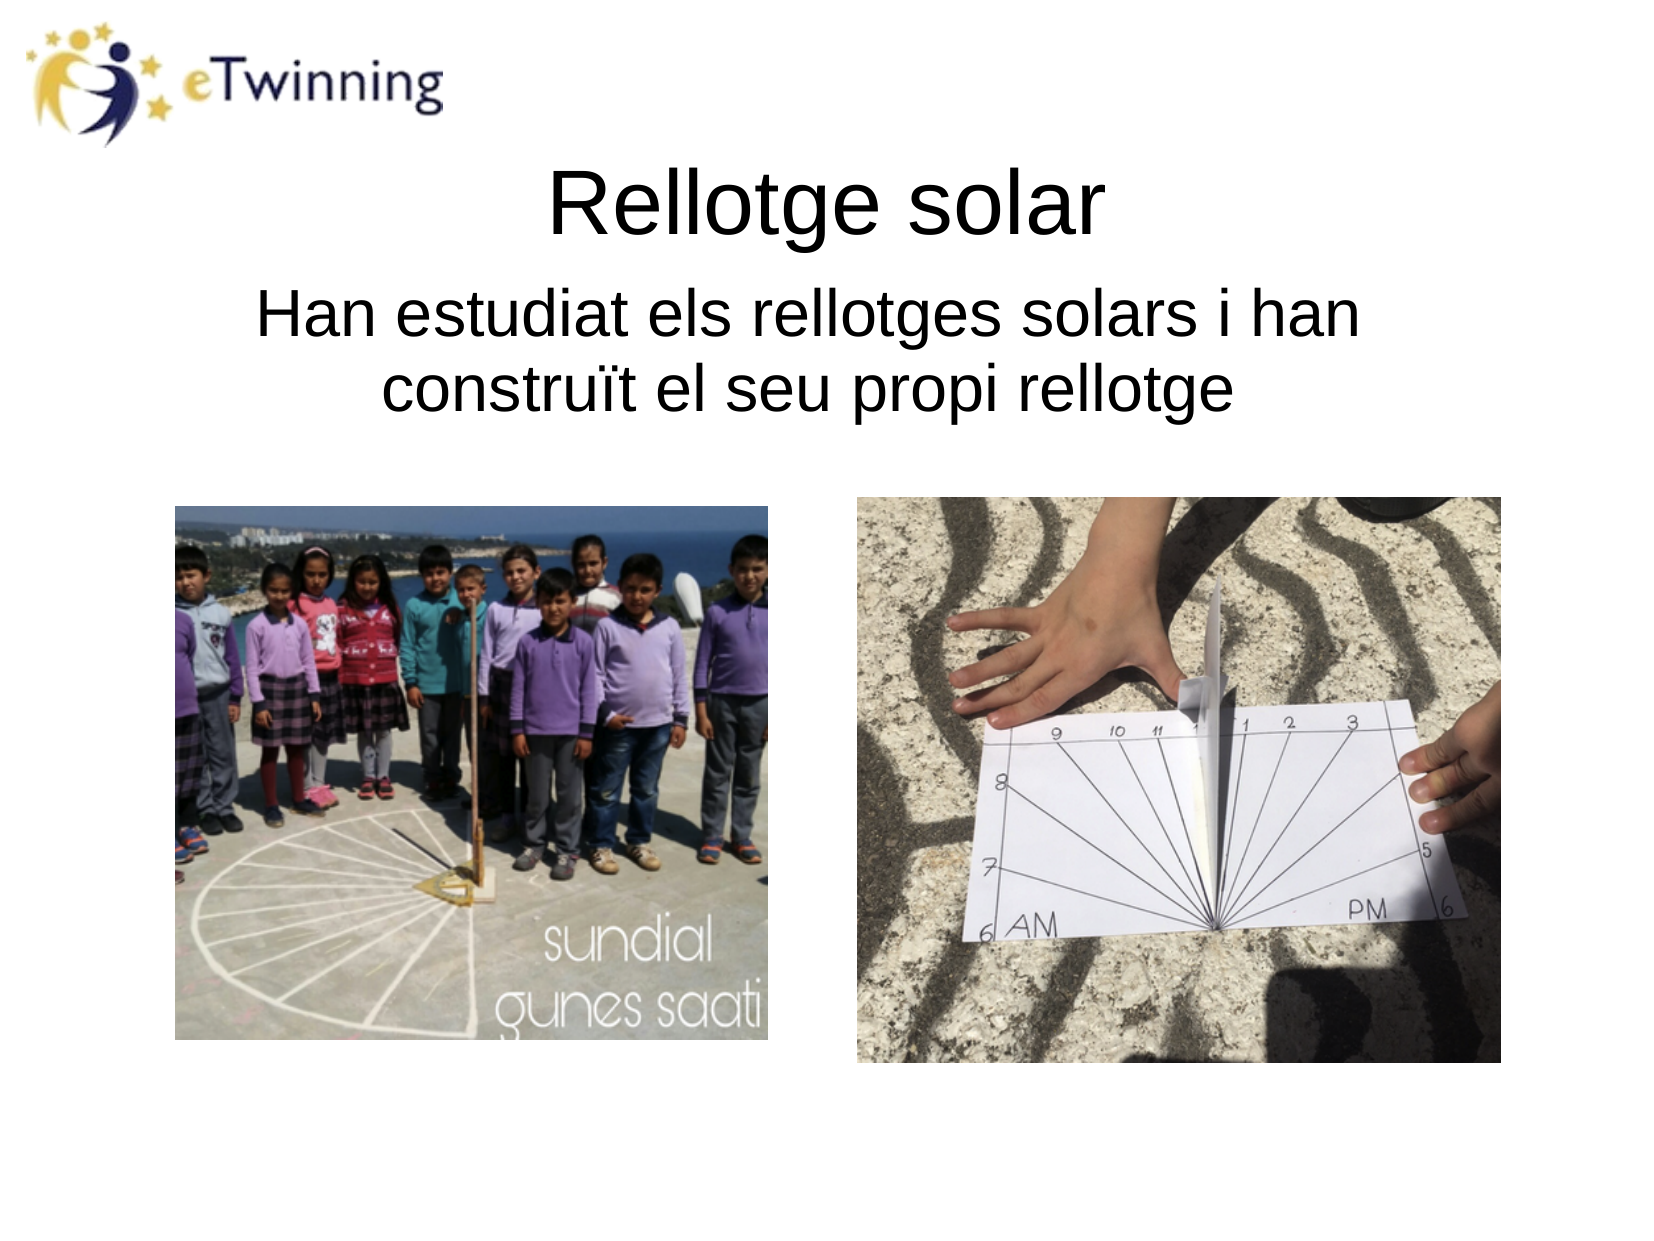

# Rellotge solar
Han estudiat els rellotges solars i han construït el seu propi rellotge